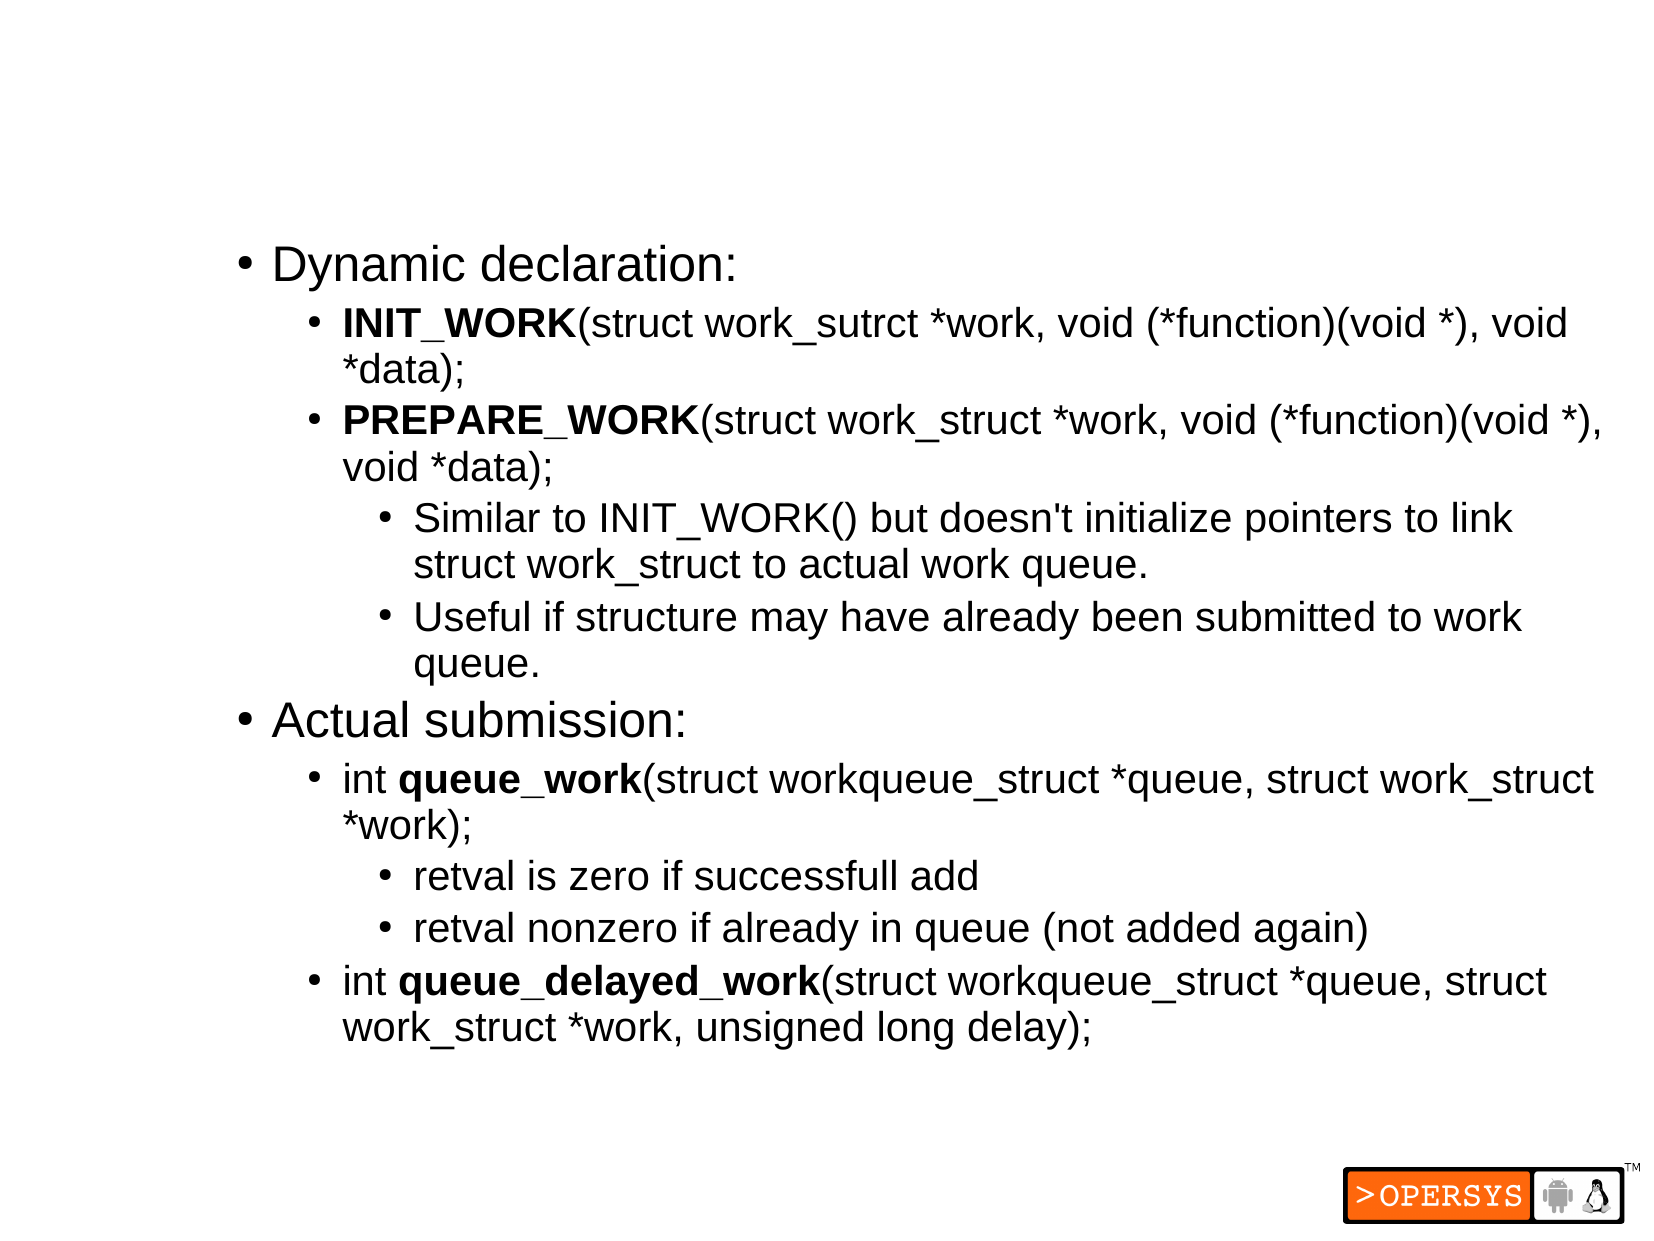

# Dynamic declaration:
INIT_WORK(struct work_sutrct *work, void (*function)(void *), void *data);
PREPARE_WORK(struct work_struct *work, void (*function)(void *), void *data);
Similar to INIT_WORK() but doesn't initialize pointers to link struct work_struct to actual work queue.
Useful if structure may have already been submitted to work queue.
Actual submission:
int queue_work(struct workqueue_struct *queue, struct work_struct *work);
retval is zero if successfull add
retval nonzero if already in queue (not added again)
int queue_delayed_work(struct workqueue_struct *queue, struct work_struct *work, unsigned long delay);